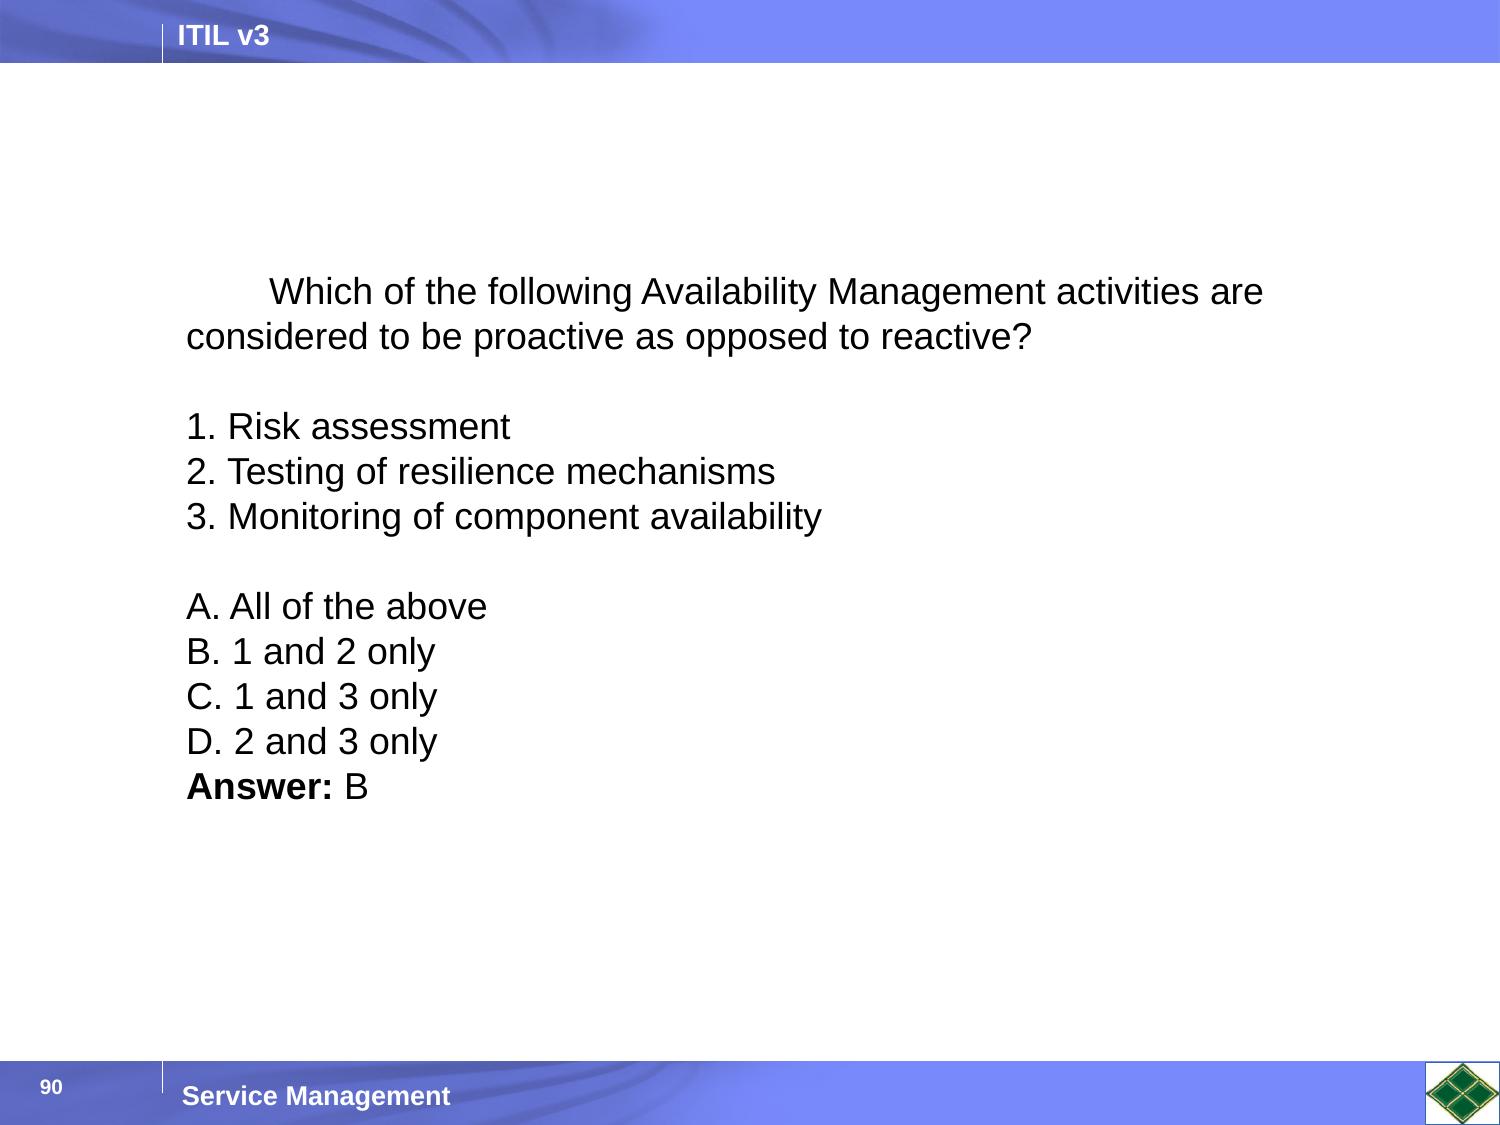

177. Which of the following Availability Management activities are considered to be proactive as opposed to reactive?
1. Risk assessment
2. Testing of resilience mechanisms
3. Monitoring of component availability
A. All of the above
B. 1 and 2 only
C. 1 and 3 only
D. 2 and 3 only
Answer: B